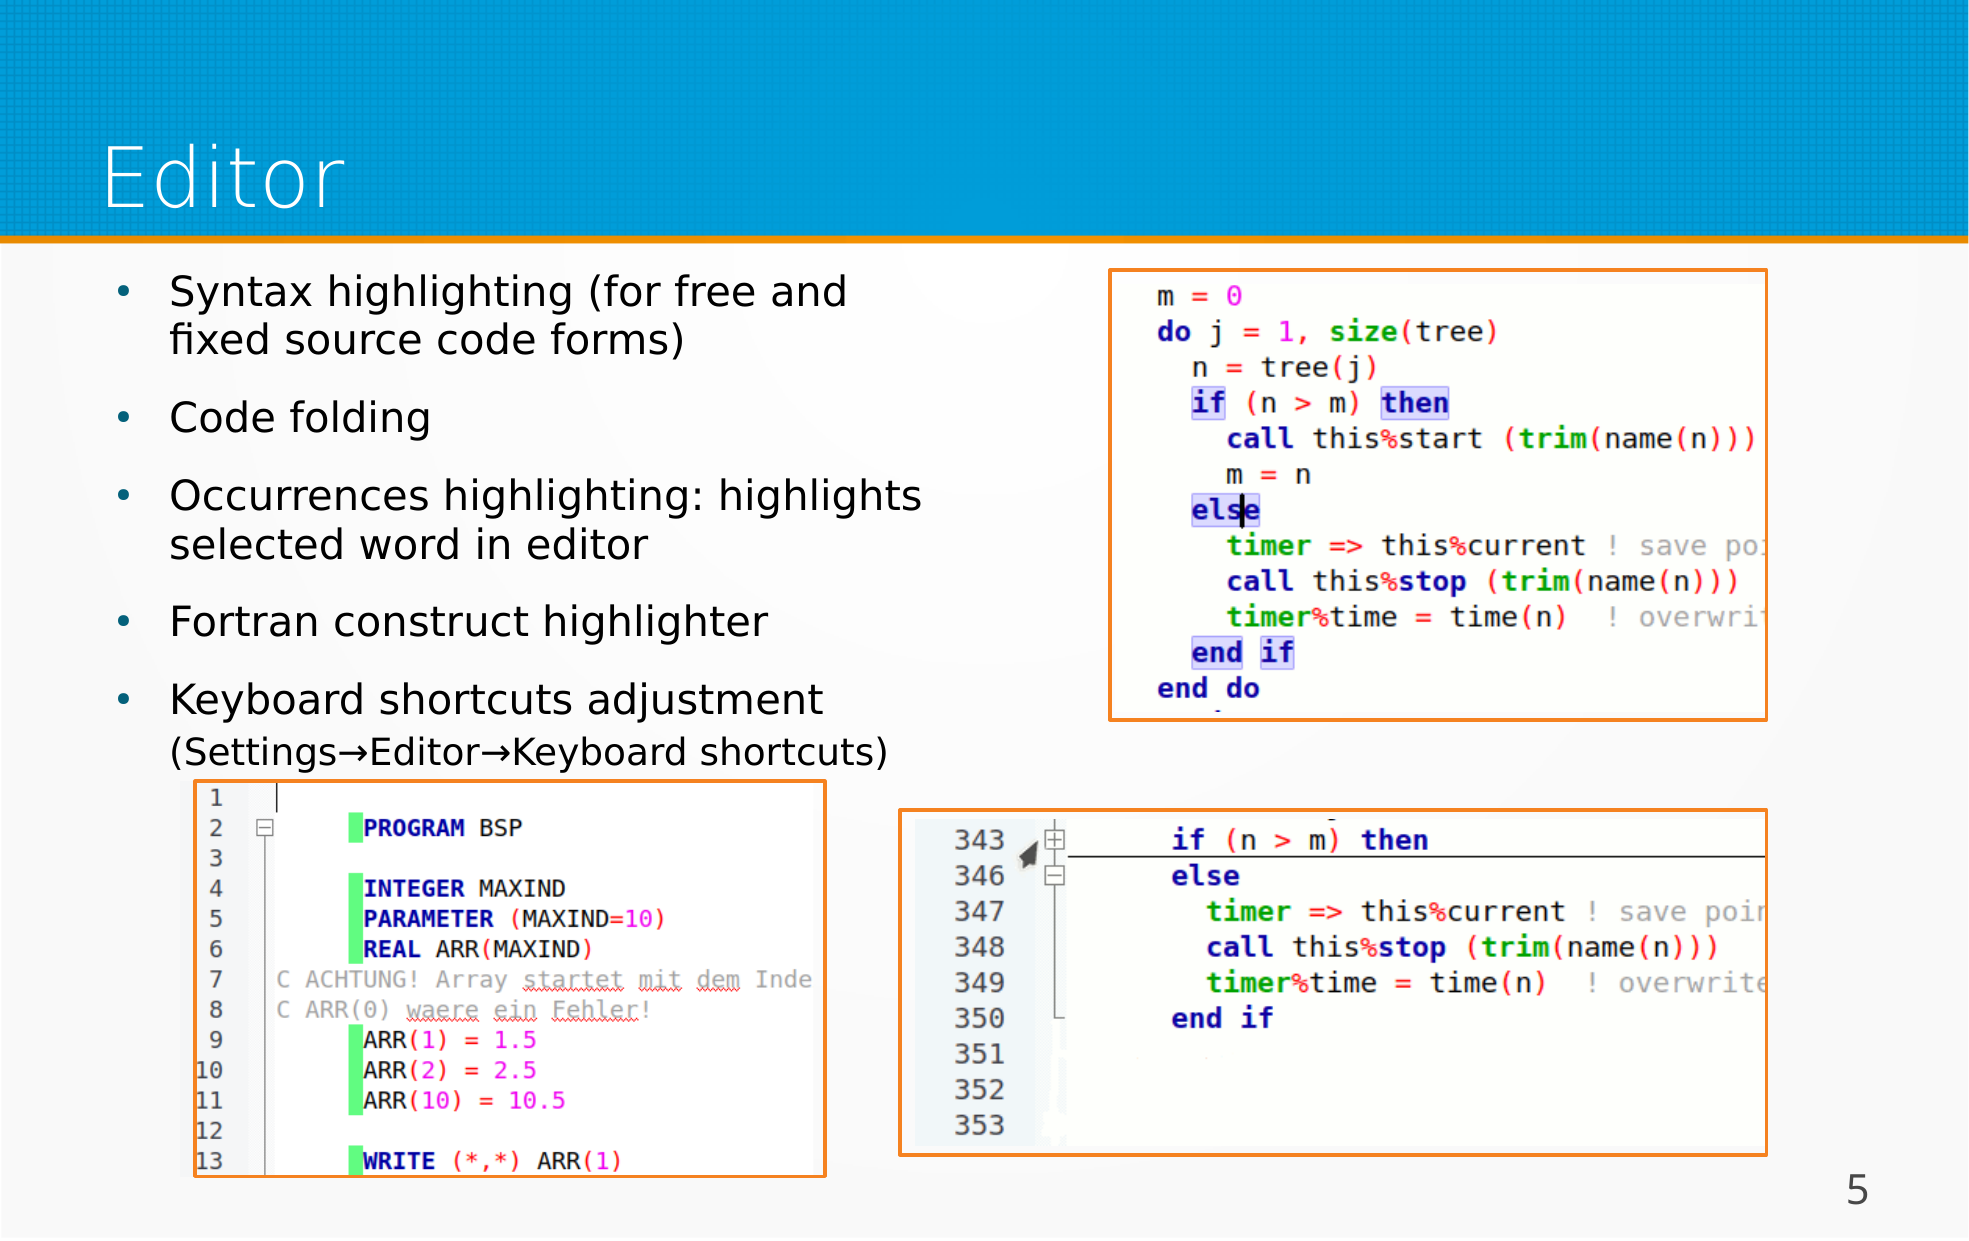

# Editor
Syntax highlighting (for free and fixed source code forms)
Code folding
Occurrences highlighting: highlights selected word in editor
Fortran construct highlighter
Keyboard shortcuts adjustment
(Settings→Editor→Keyboard shortcuts)
5